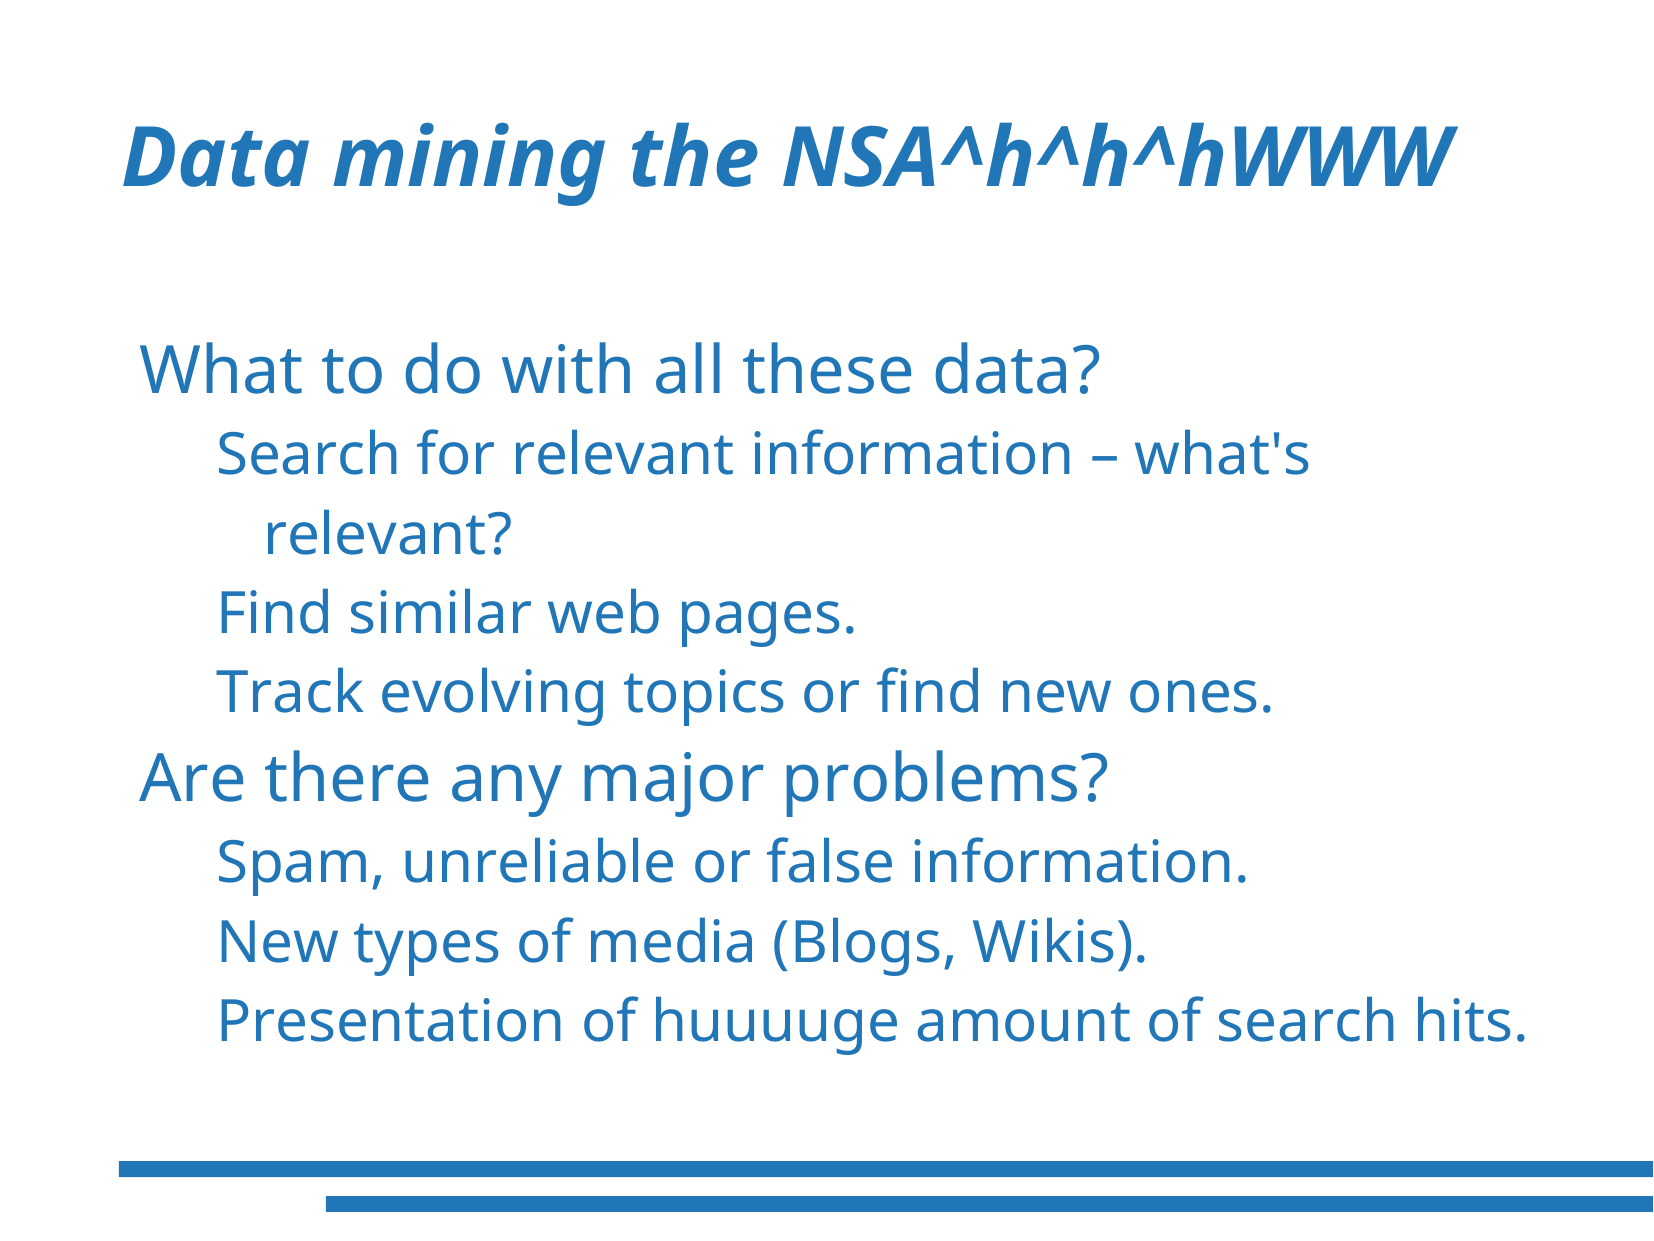

# Data mining the NSA^h^h^hWWW
What to do with all these data?
Search for relevant information – what's relevant?
Find similar web pages.
Track evolving topics or find new ones.
Are there any major problems?
Spam, unreliable or false information.
New types of media (Blogs, Wikis).
Presentation of huuuuge amount of search hits.